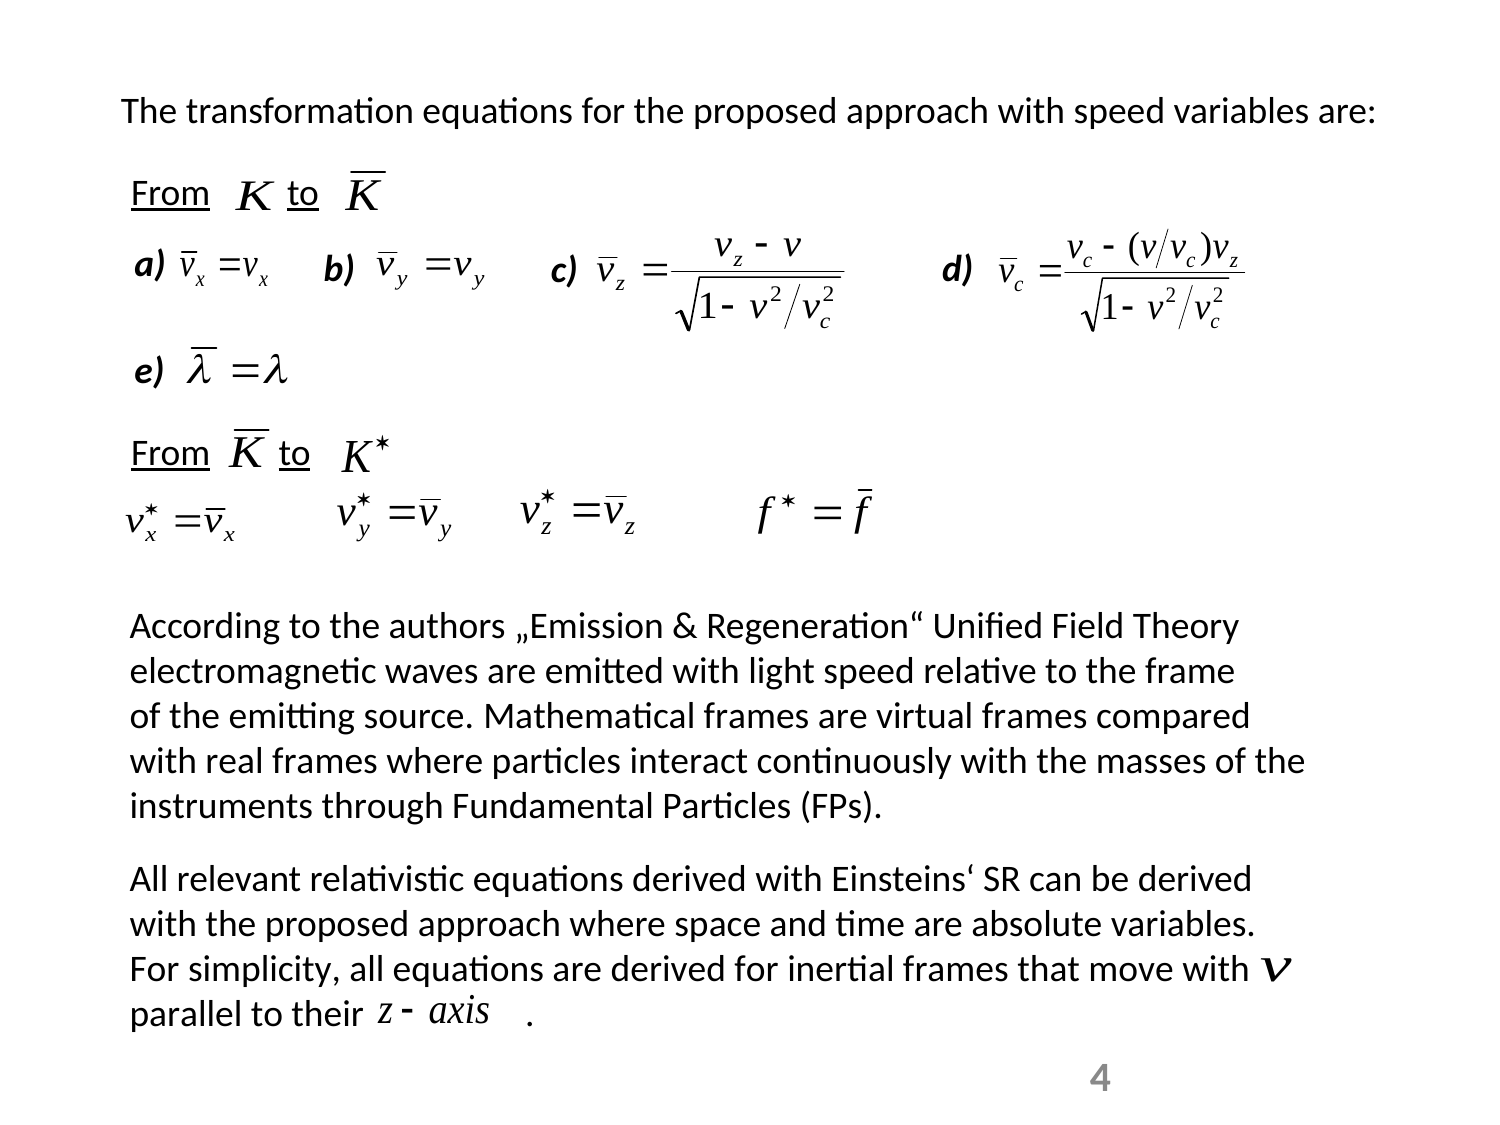

The transformation equations for the proposed approach with speed variables are:
From to
a)
b)
d)
c)
e)
From to
According to the authors „Emission & Regeneration“ Unified Field Theory
electromagnetic waves are emitted with light speed relative to the frame
of the emitting source. Mathematical frames are virtual frames compared
with real frames where particles interact continuously with the masses of the
instruments through Fundamental Particles (FPs).
All relevant relativistic equations derived with Einsteins‘ SR can be derived
with the proposed approach where space and time are absolute variables.
For simplicity, all equations are derived for inertial frames that move with
parallel to their .